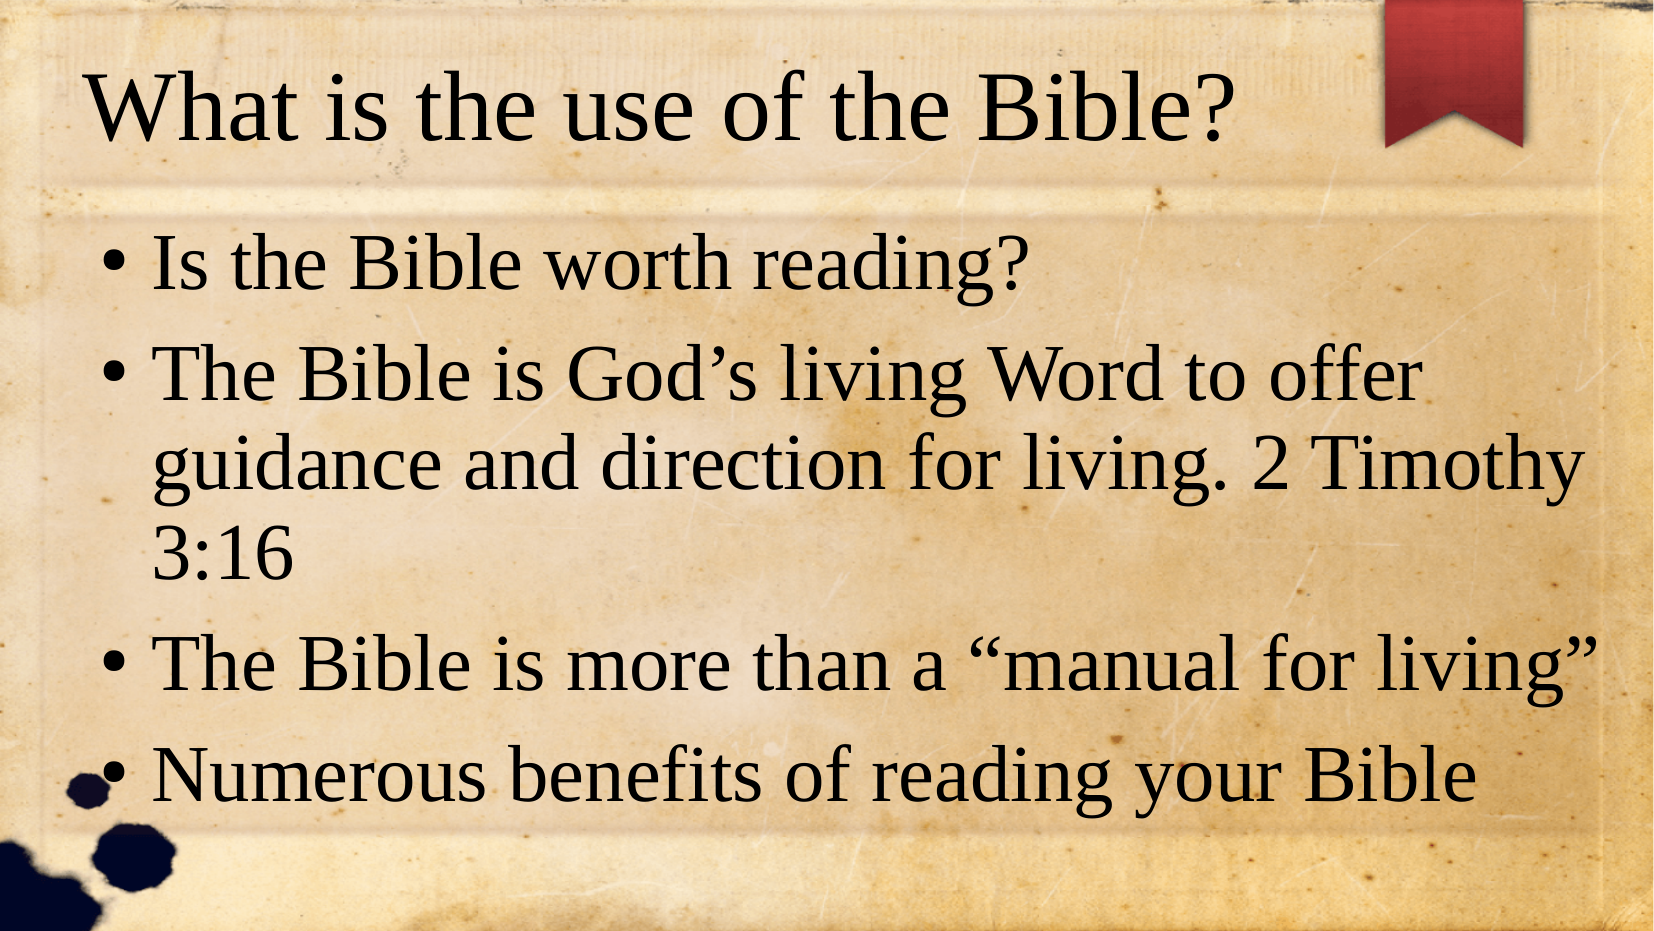

# What is the use of the Bible?
Is the Bible worth reading?
The Bible is God’s living Word to offer guidance and direction for living. 2 Timothy 3:16
The Bible is more than a “manual for living”
Numerous benefits of reading your Bible